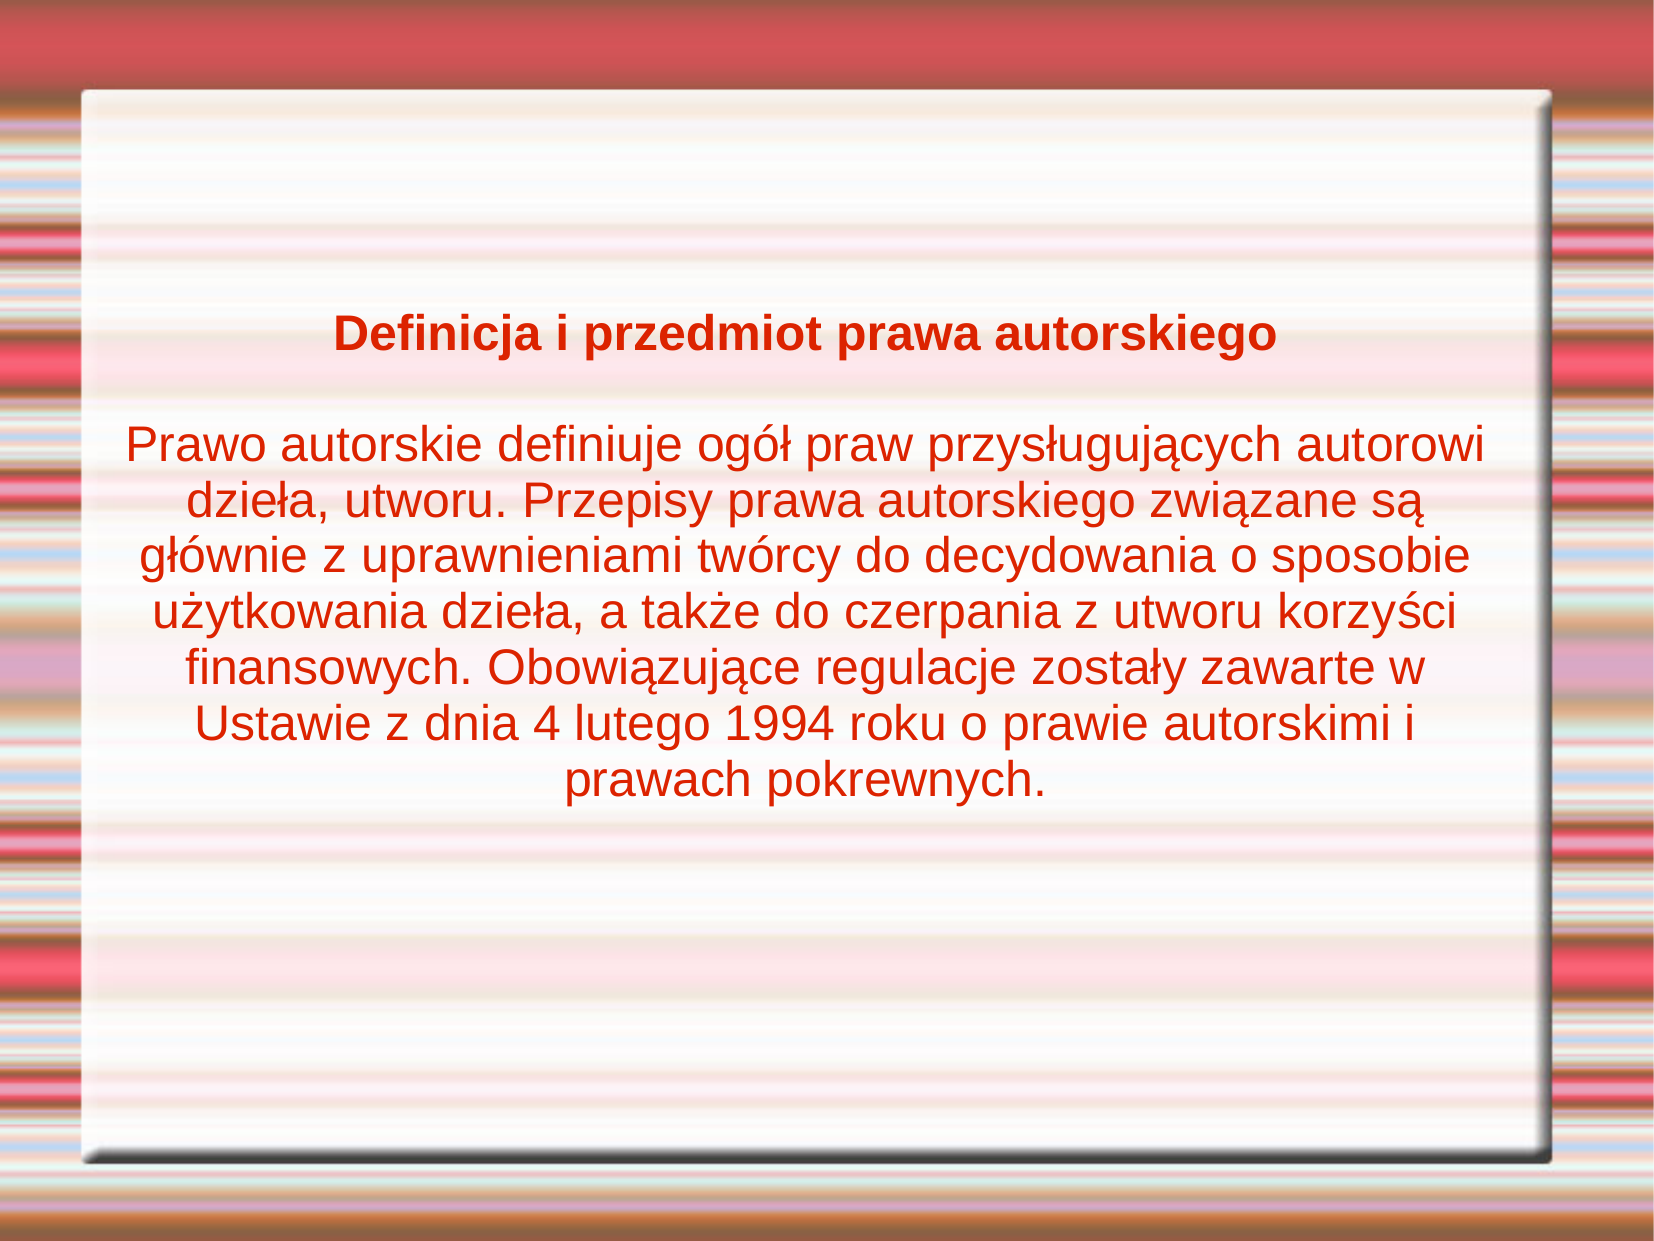

# Definicja i przedmiot prawa autorskiego Prawo autorskie definiuje ogół praw przysługujących autorowi dzieła, utworu. Przepisy prawa autorskiego związane są głównie z uprawnieniami twórcy do decydowania o sposobie użytkowania dzieła, a także do czerpania z utworu korzyści finansowych. Obowiązujące regulacje zostały zawarte w Ustawie z dnia 4 lutego 1994 roku o prawie autorskimi i prawach pokrewnych.